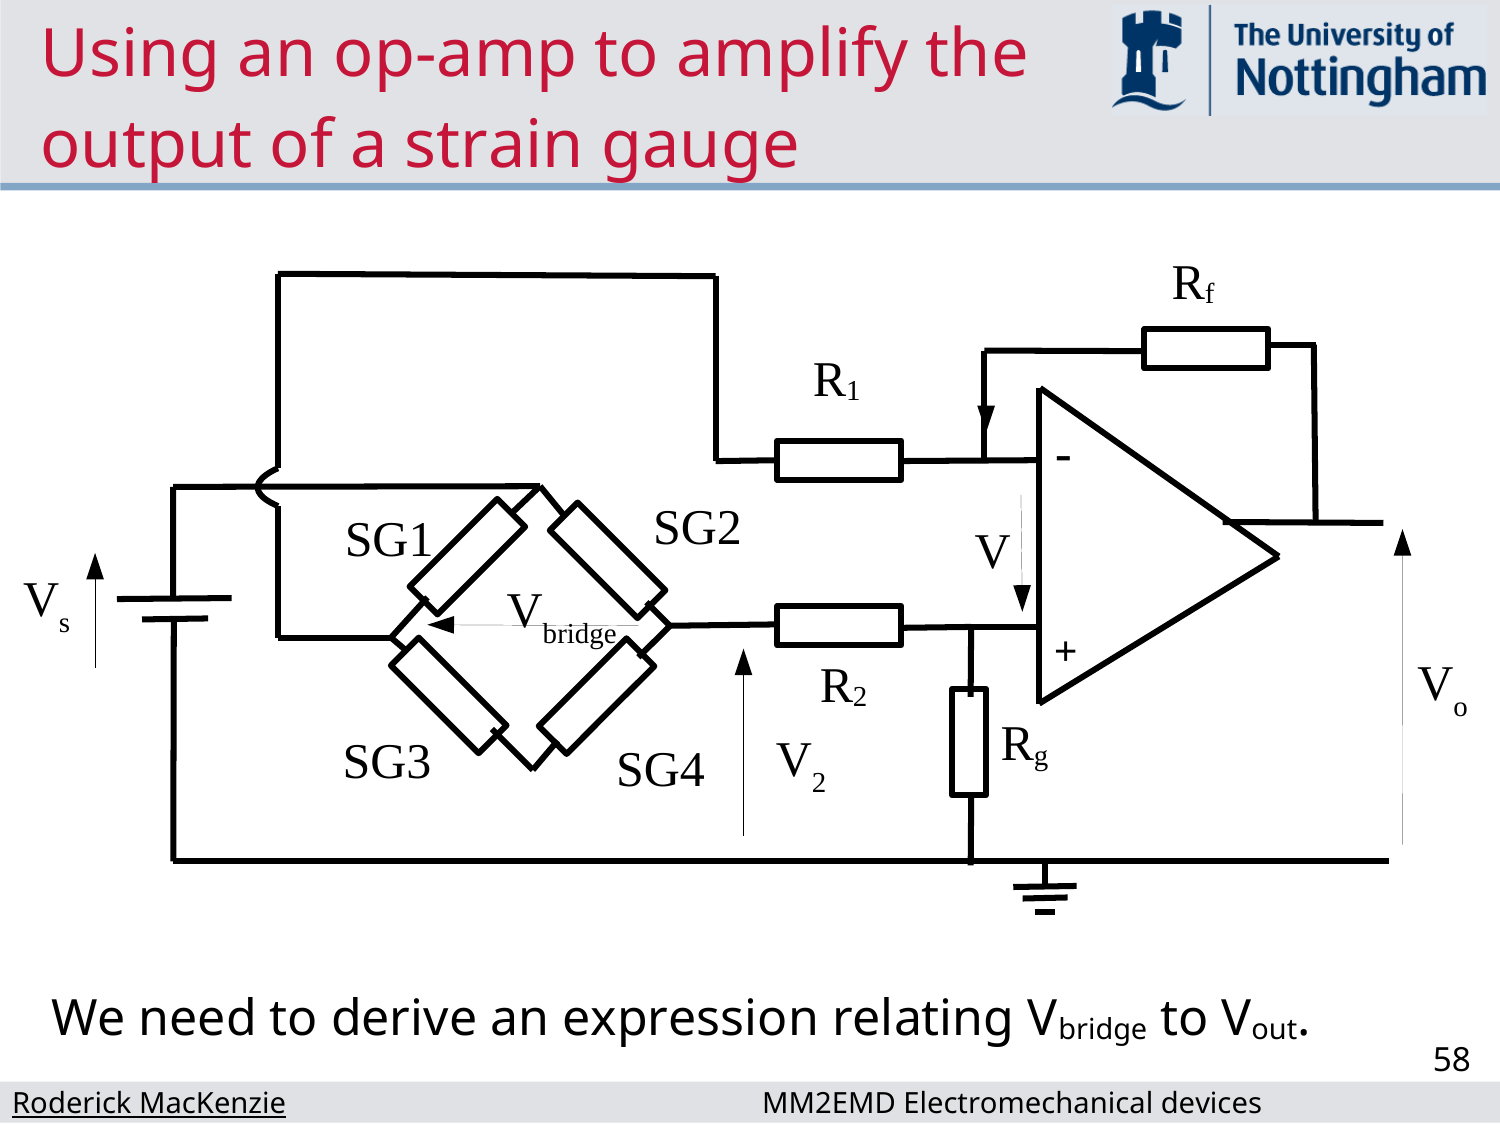

# Using an op-amp to amplify the output of a strain gauge
Rf
R1
-
SG2
SG1
V
Vs
Vbridge
+
Vo
R2
Rg
V2
SG3
SG4
We need to derive an expression relating Vbridge to Vout.